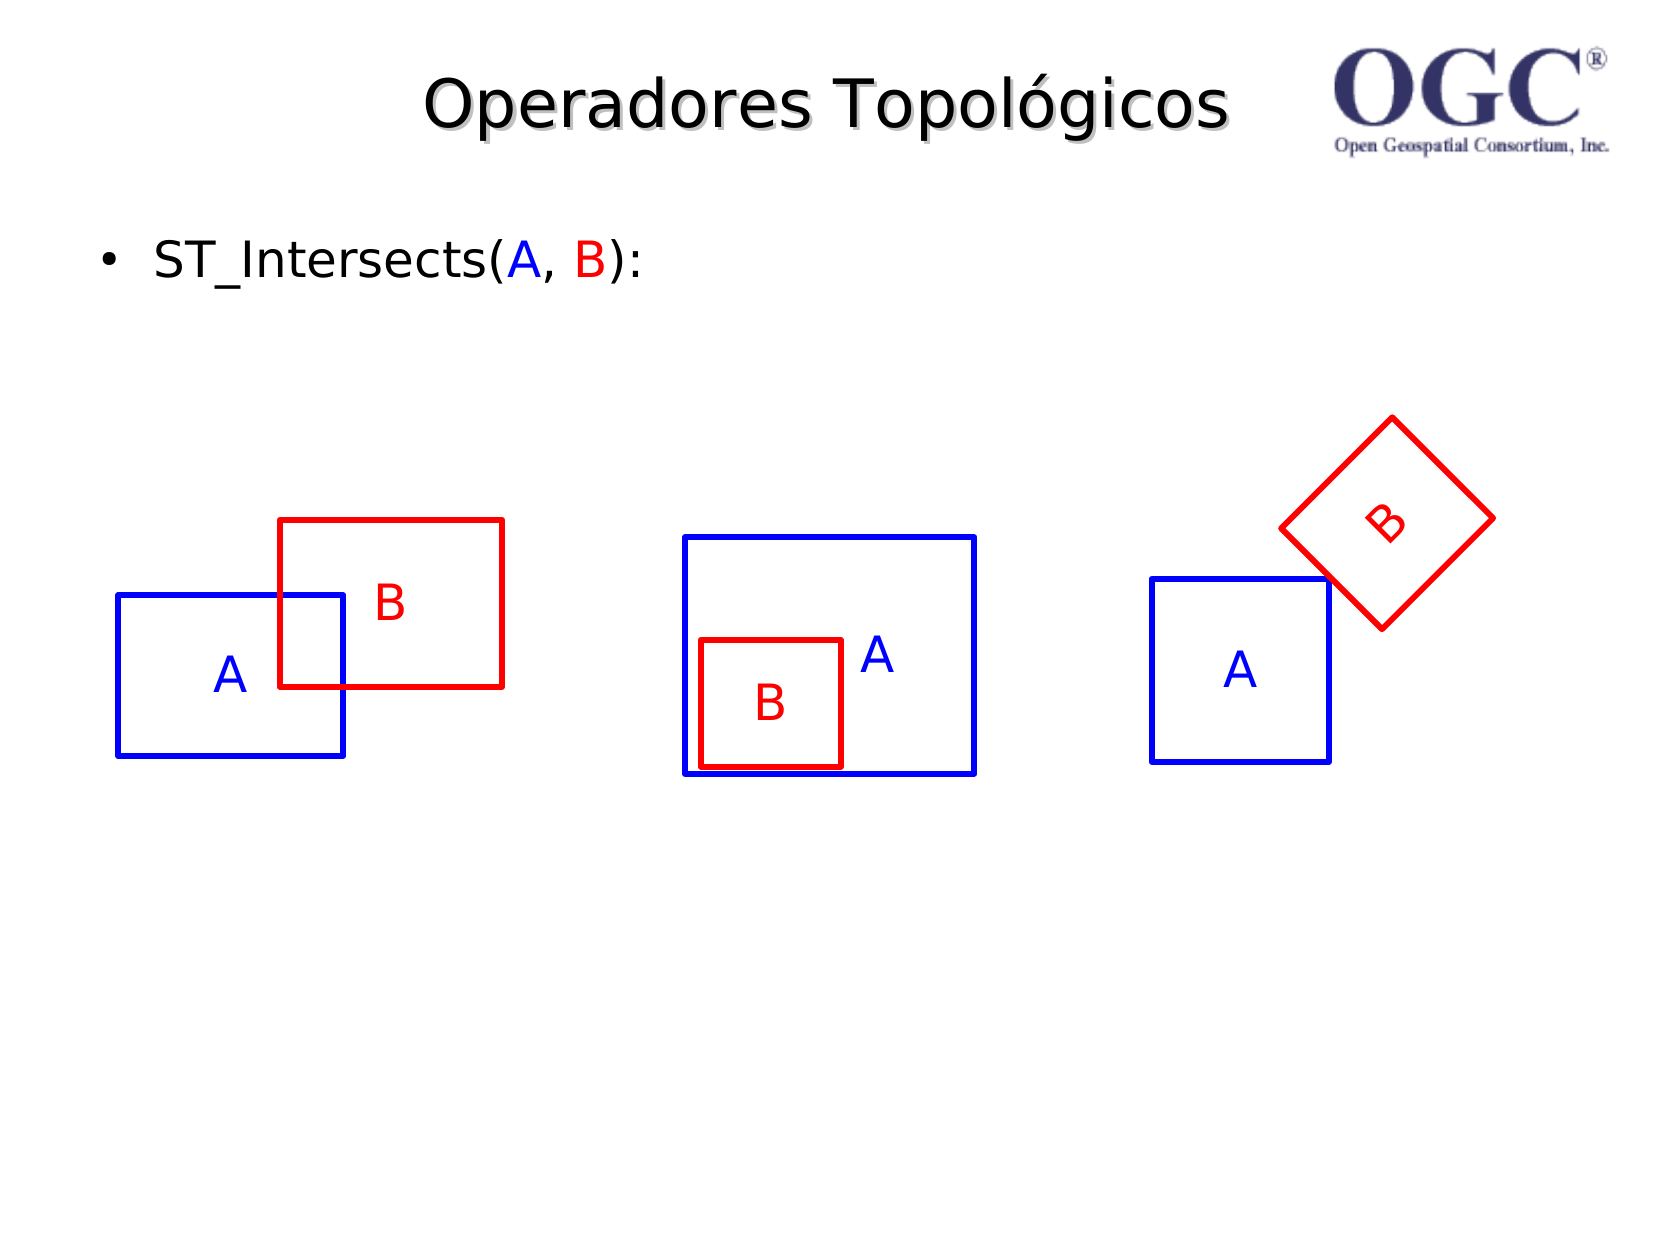

# Operadores Topológicos
ST_Intersects(A, B):
B
A
B
A
 A
B